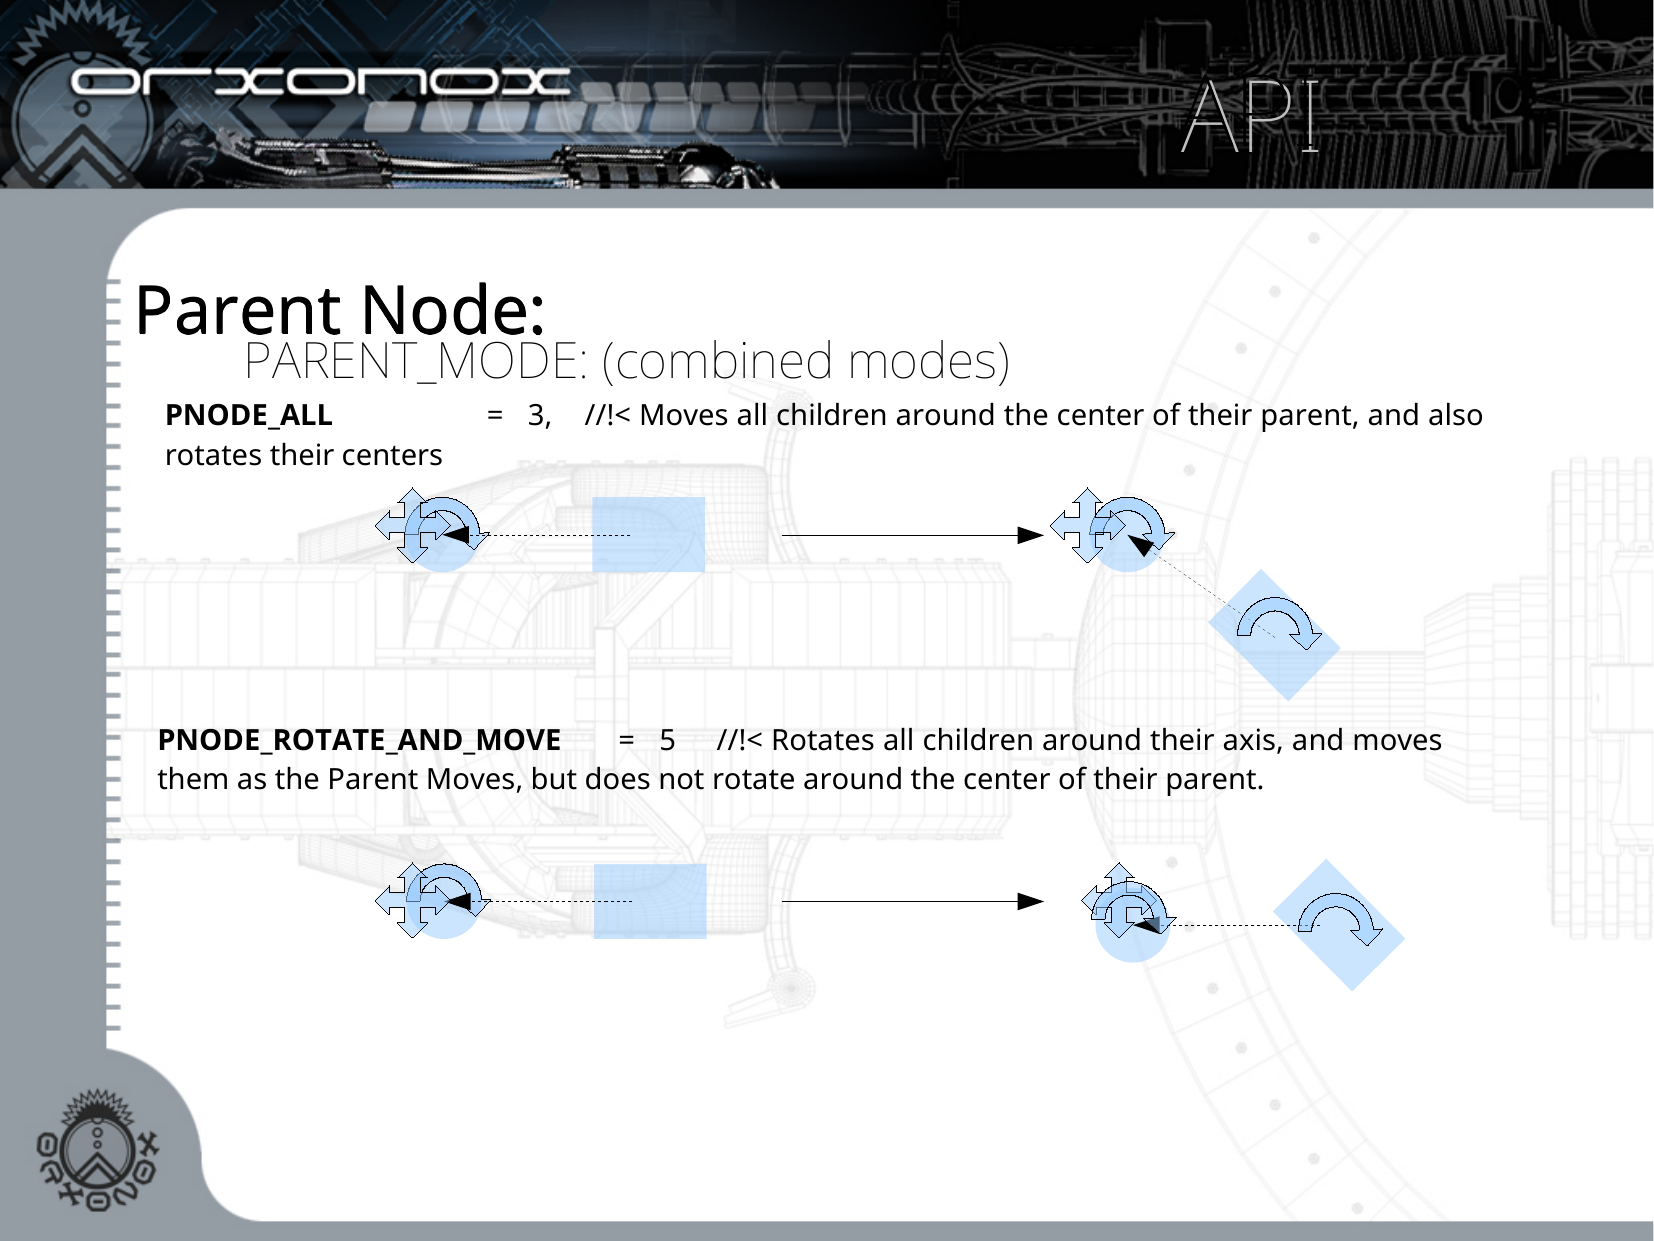

API
Parent Node:
PARENT_MODE: (combined modes)
PNODE_ALL = 3, //!< Moves all children around the center of their parent, and also rotates their centers
PNODE_ROTATE_AND_MOVE = 5 //!< Rotates all children around their axis, and moves them as the Parent Moves, but does not rotate around the center of their parent.